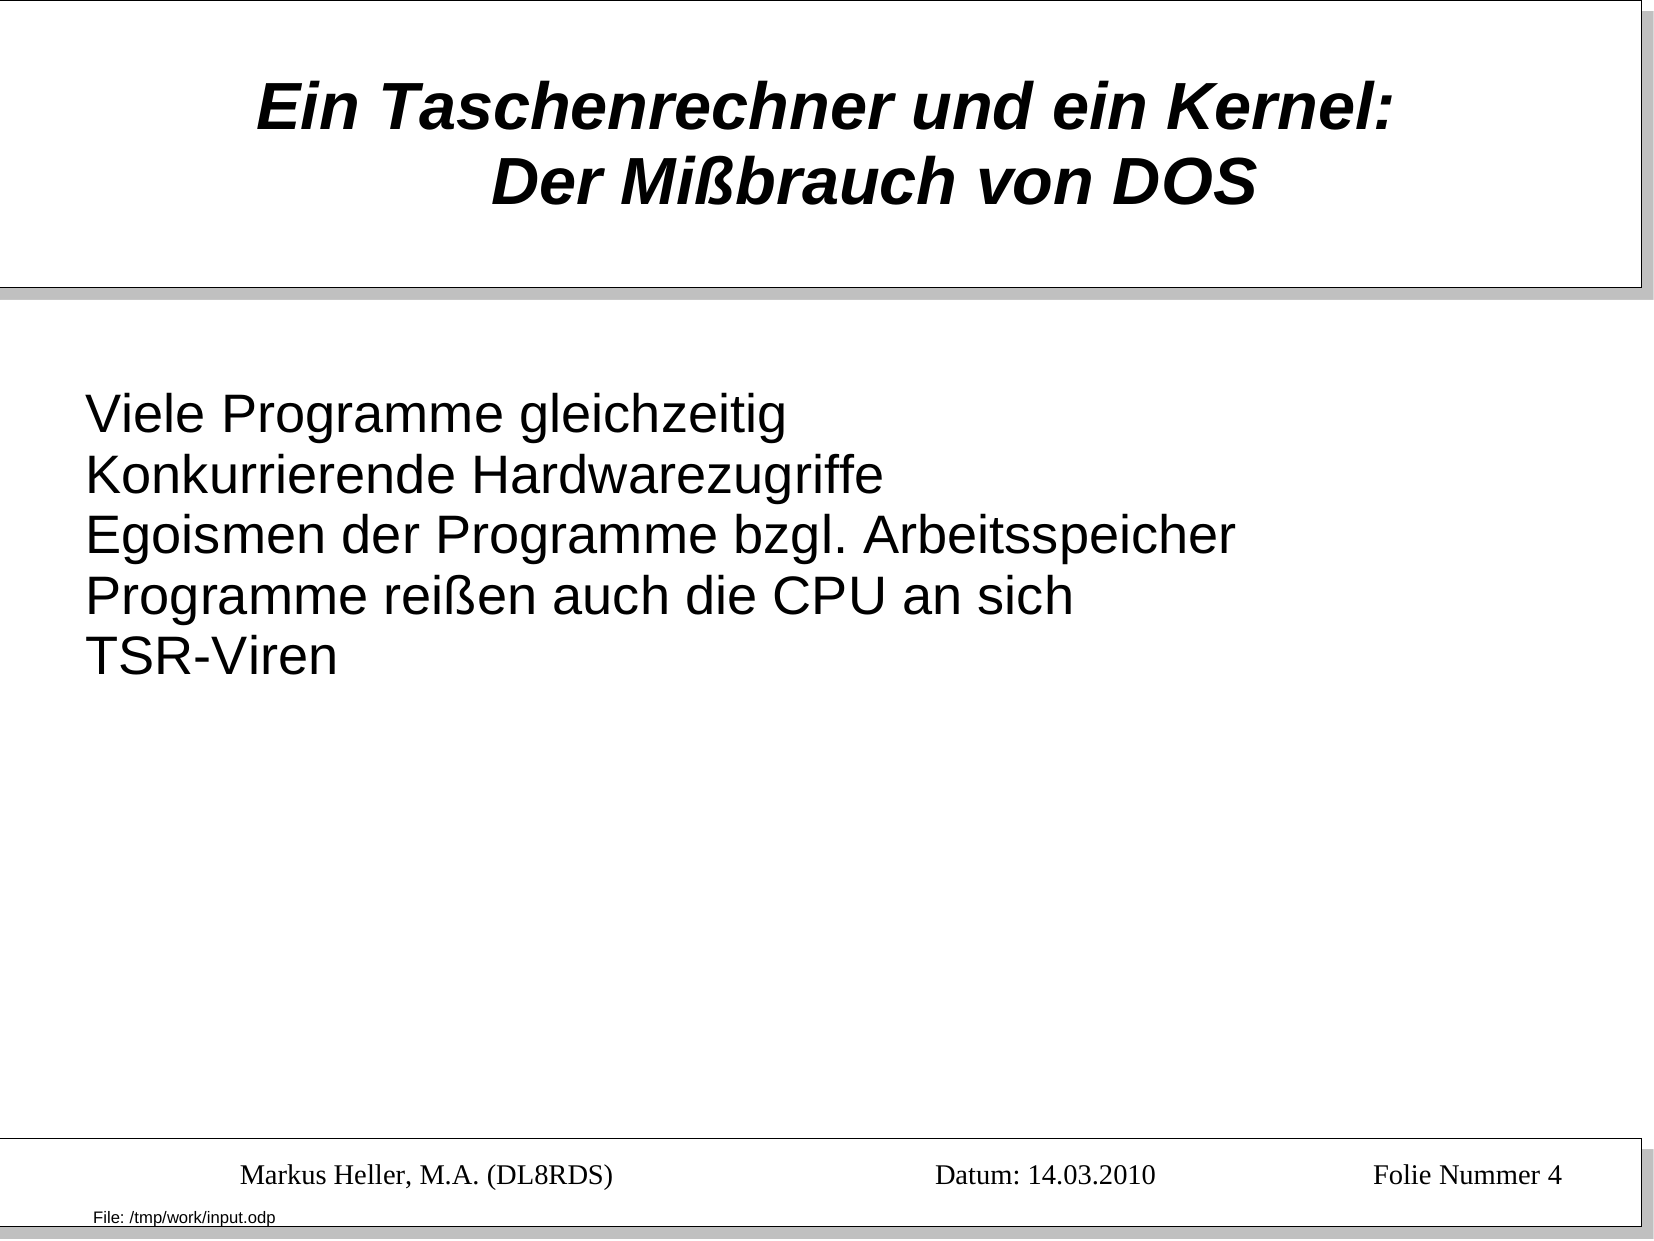

# Ein Taschenrechner und ein Kernel: Der Mißbrauch von DOS
Viele Programme gleichzeitig
Konkurrierende Hardwarezugriffe
Egoismen der Programme bzgl. Arbeitsspeicher
Programme reißen auch die CPU an sich
TSR-Viren